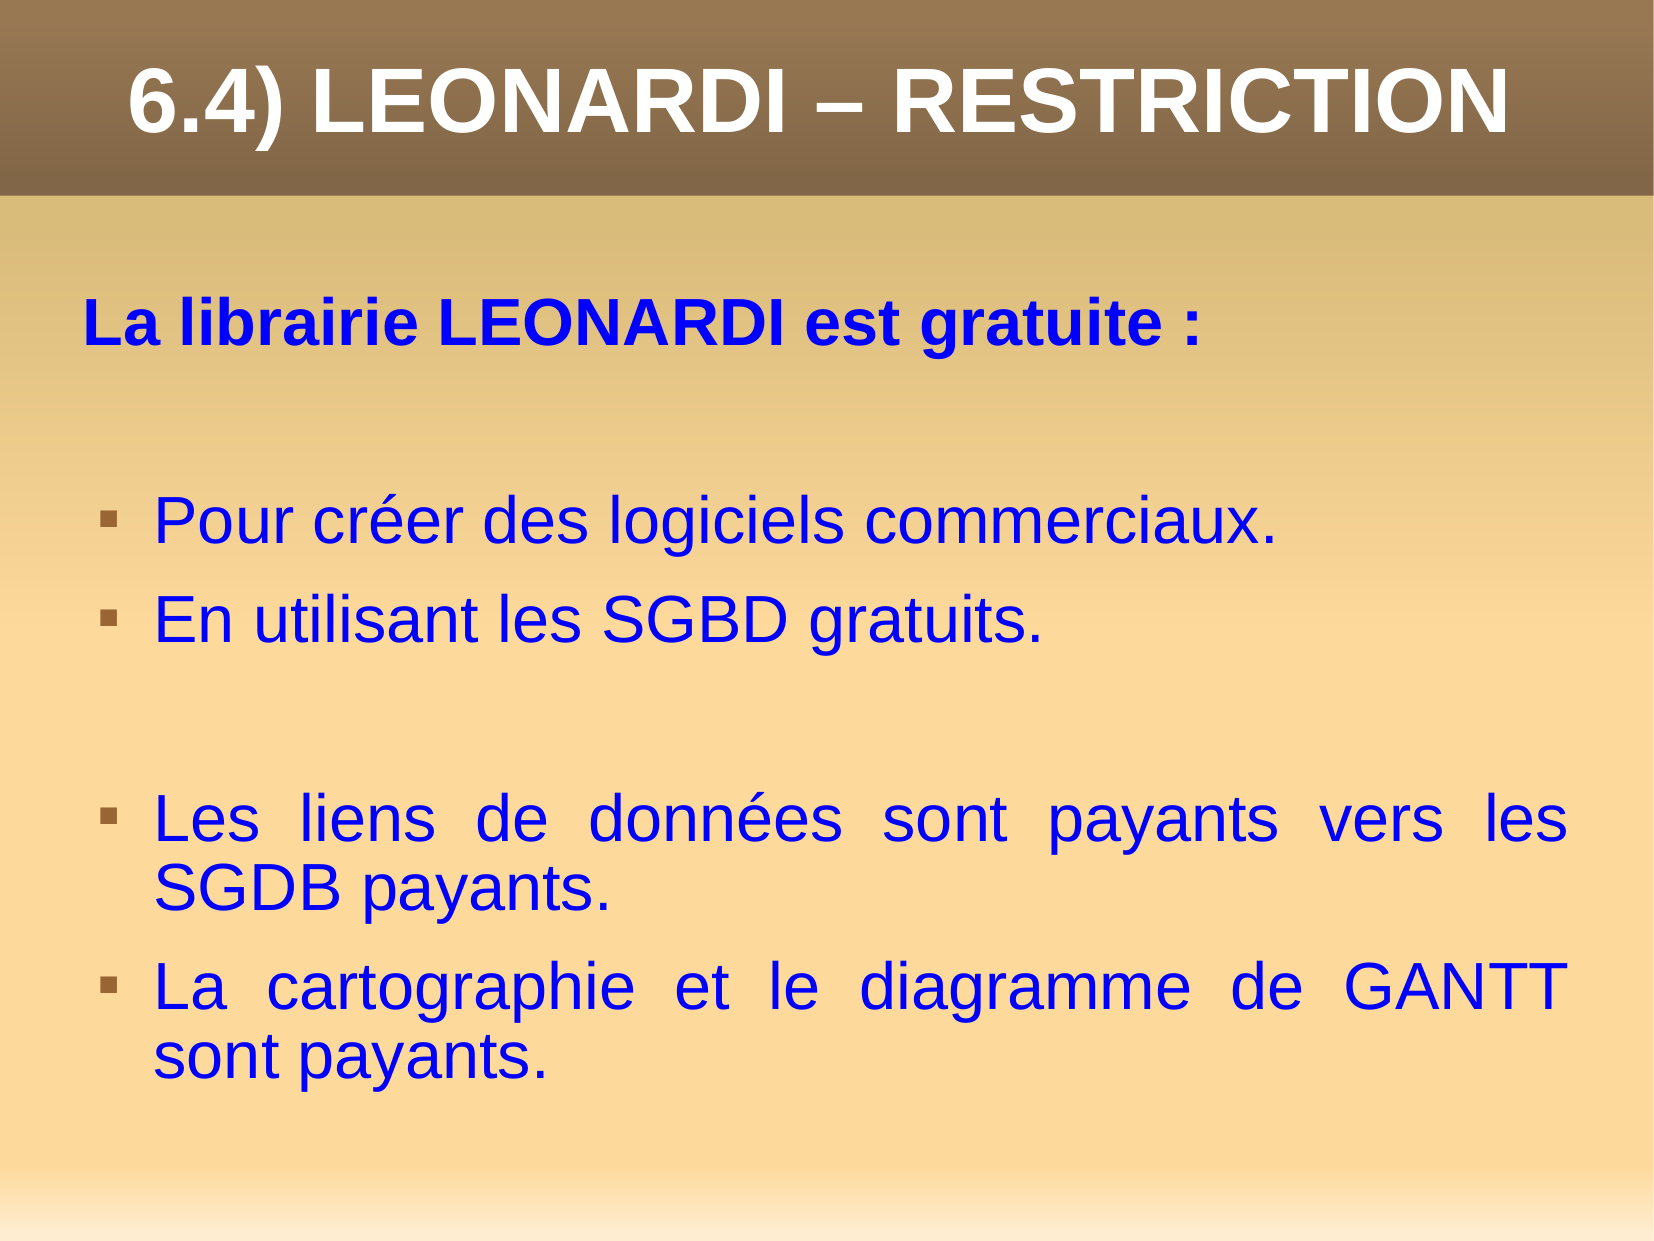

# 6.4) LEONARDI – RESTRICTION
La librairie LEONARDI est gratuite :
Pour créer des logiciels commerciaux.
En utilisant les SGBD gratuits.
Les liens de données sont payants vers les SGDB payants.
La cartographie et le diagramme de GANTT sont payants.